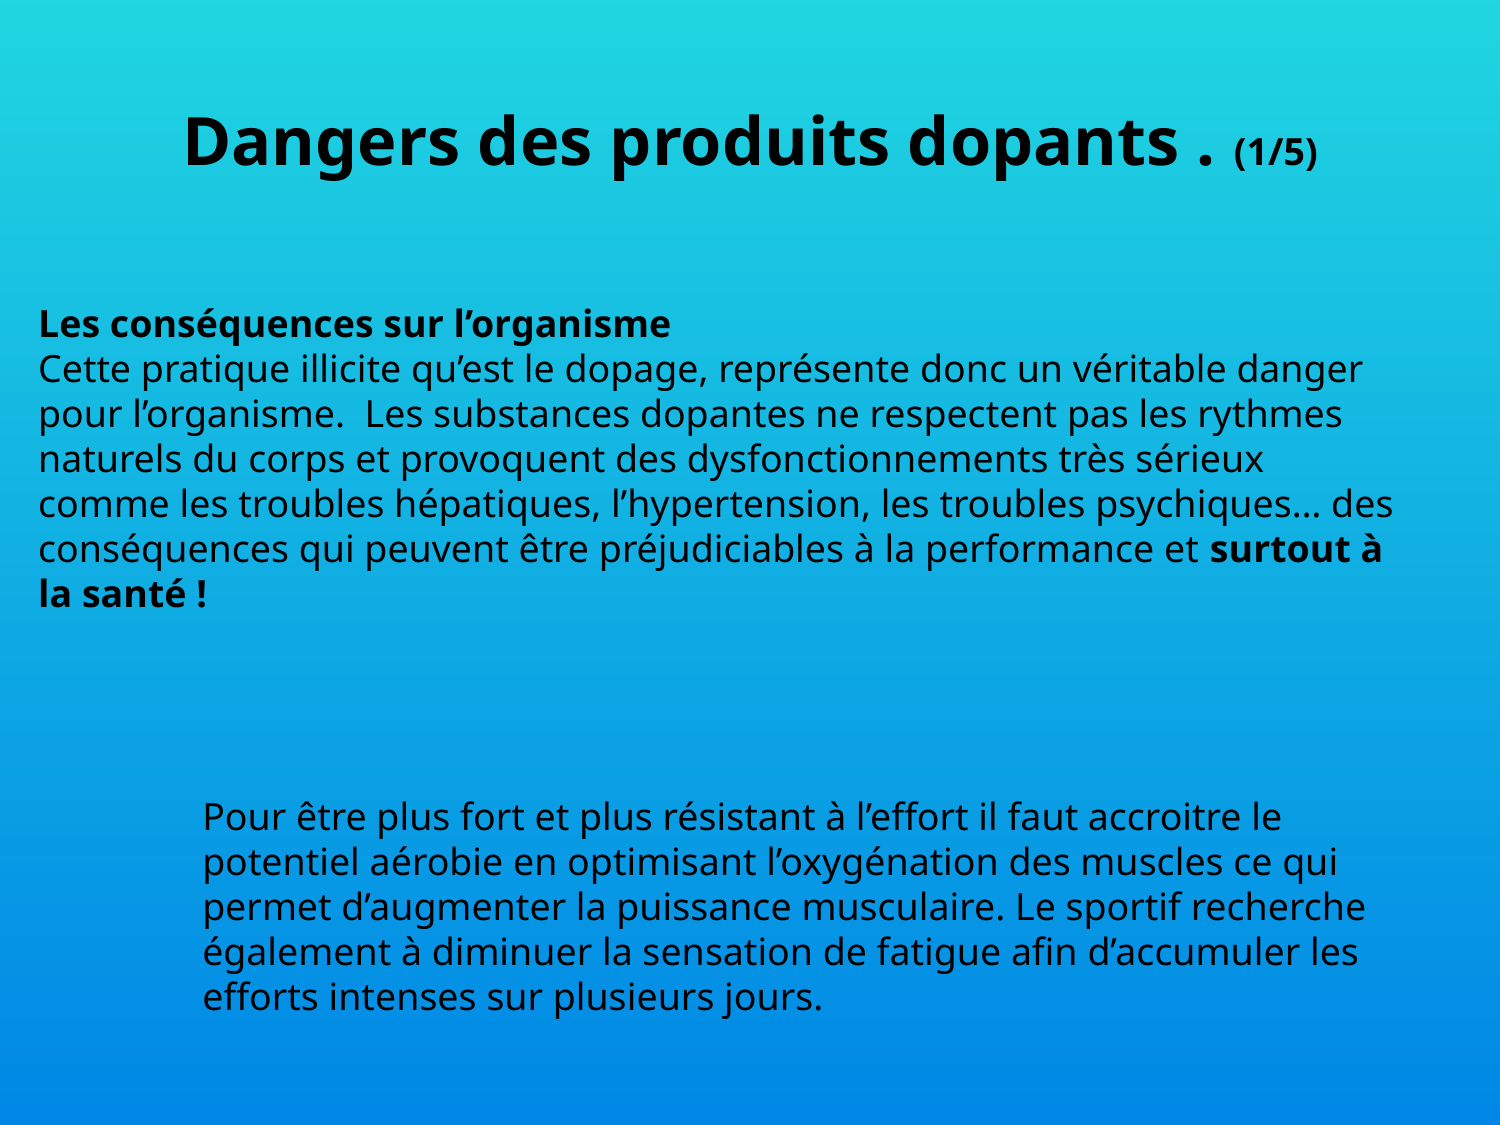

# Dangers des produits dopants . (1/5)
Les conséquences sur l’organisme
Cette pratique illicite qu’est le dopage, représente donc un véritable danger pour l’organisme.  Les substances dopantes ne respectent pas les rythmes naturels du corps et provoquent des dysfonctionnements très sérieux comme les troubles hépatiques, l’hypertension, les troubles psychiques… des conséquences qui peuvent être préjudiciables à la performance et surtout à la santé !
Pour être plus fort et plus résistant à l’effort il faut accroitre le potentiel aérobie en optimisant l’oxygénation des muscles ce qui permet d’augmenter la puissance musculaire. Le sportif recherche également à diminuer la sensation de fatigue afin d’accumuler les efforts intenses sur plusieurs jours.